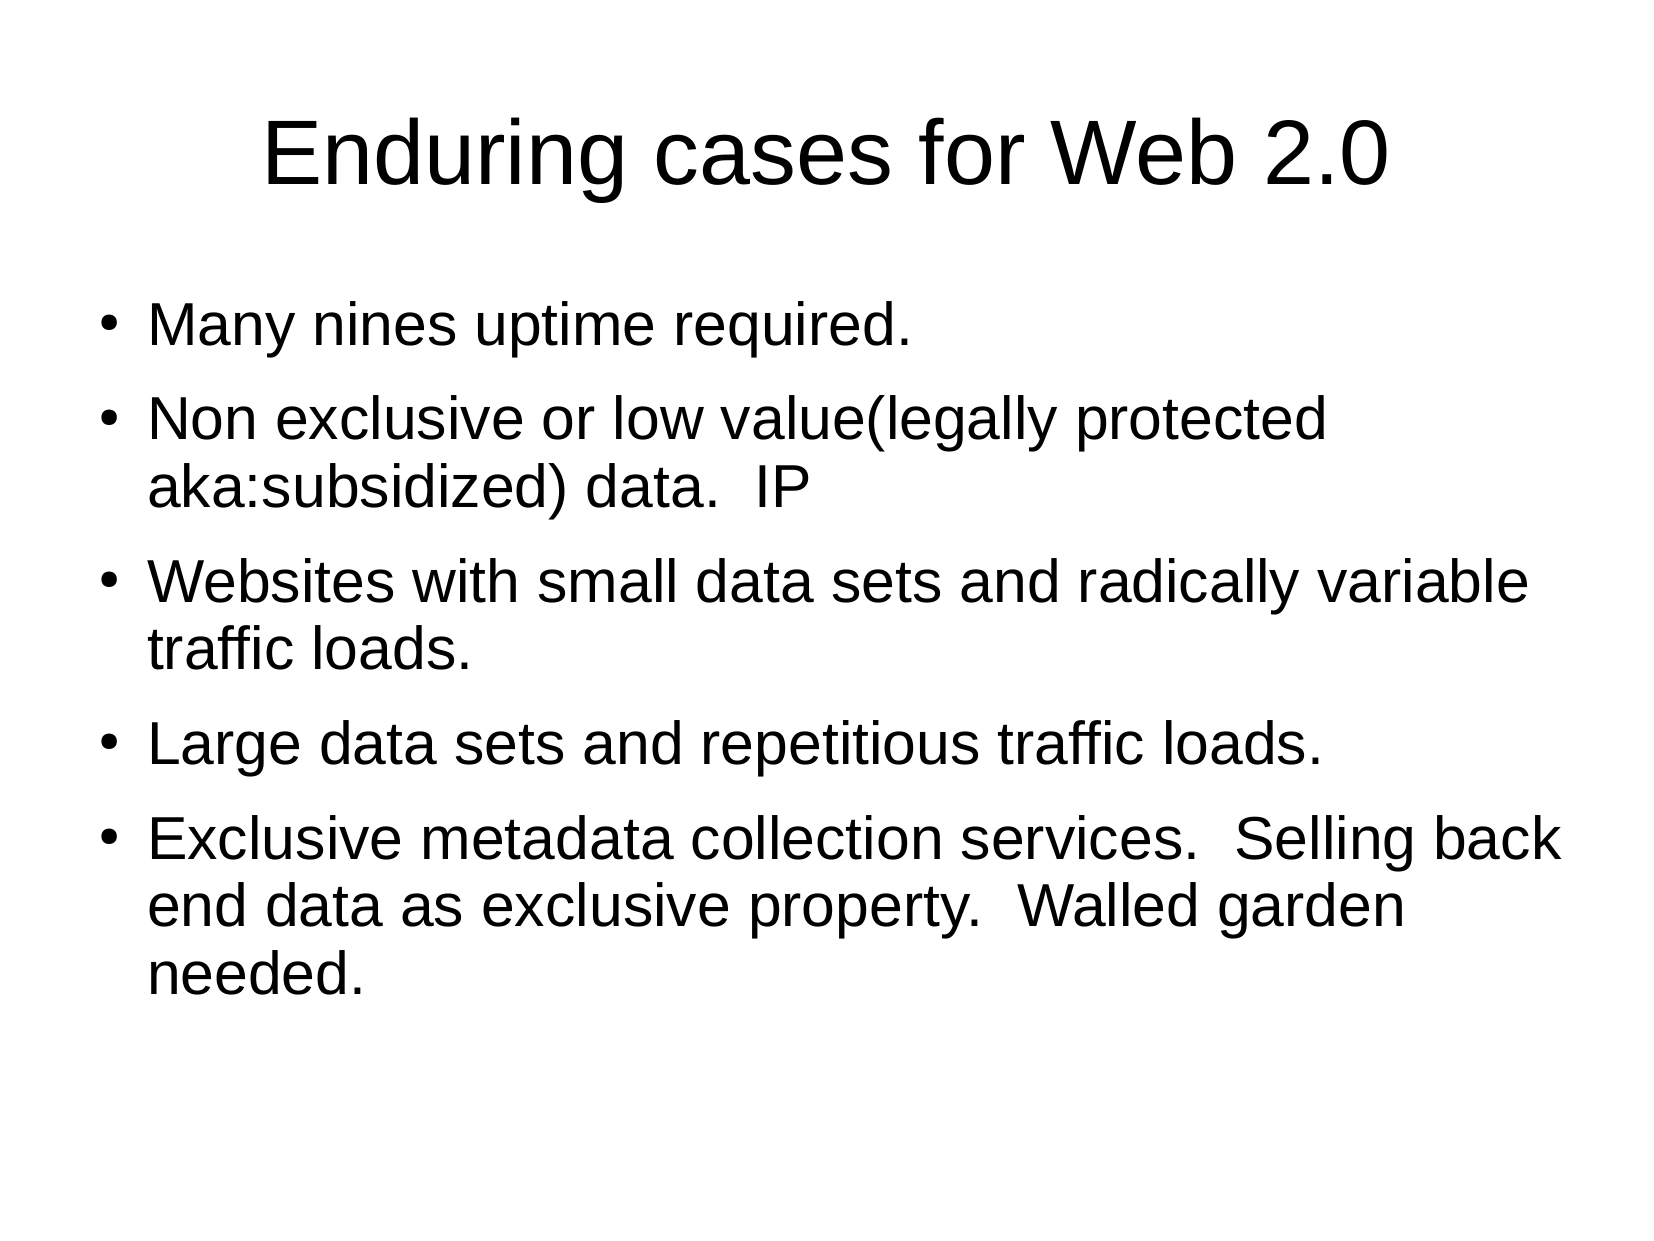

# Enduring cases for Web 2.0
Many nines uptime required.
Non exclusive or low value(legally protected aka:subsidized) data. IP
Websites with small data sets and radically variable traffic loads.
Large data sets and repetitious traffic loads.
Exclusive metadata collection services. Selling back end data as exclusive property. Walled garden needed.